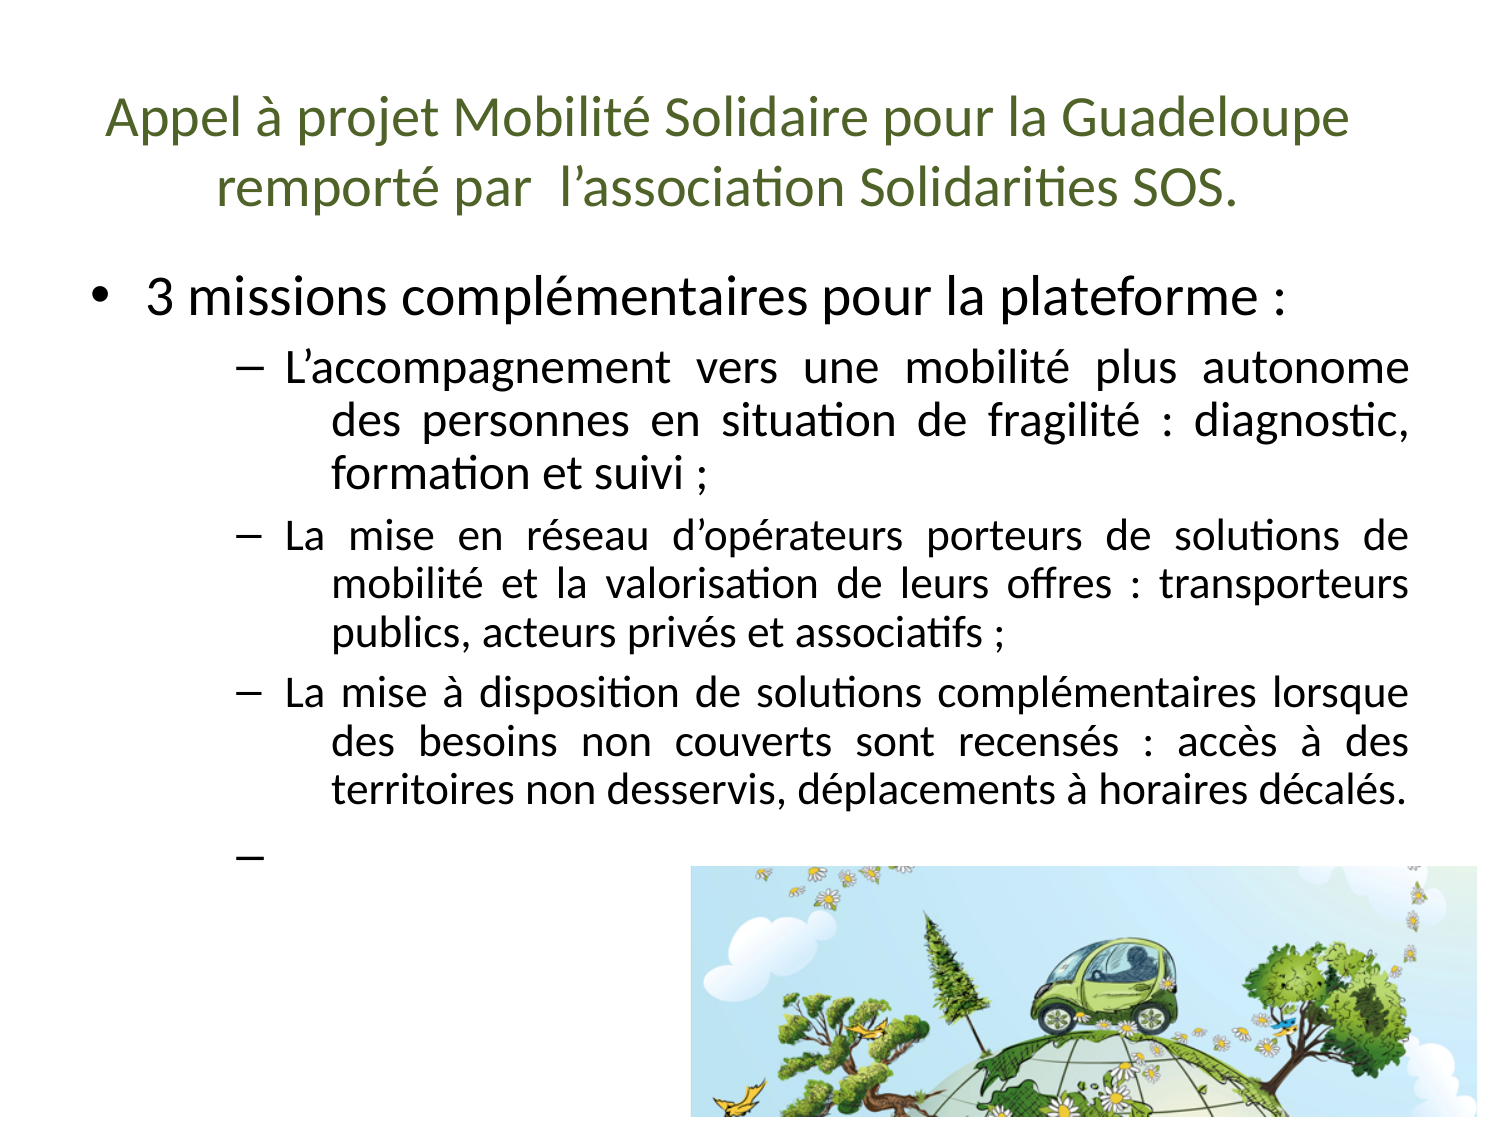

# Appel à projet Mobilité Solidaire pour la Guadeloupe remporté par l’association Solidarities SOS.
3 missions complémentaires pour la plateforme :
L’accompagnement vers une mobilité plus autonome des personnes en situation de fragilité : diagnostic, formation et suivi ;
La mise en réseau d’opérateurs porteurs de solutions de mobilité et la valorisation de leurs offres : transporteurs publics, acteurs privés et associatifs ;
La mise à disposition de solutions complémentaires lorsque des besoins non couverts sont recensés : accès à des territoires non desservis, déplacements à horaires décalés.